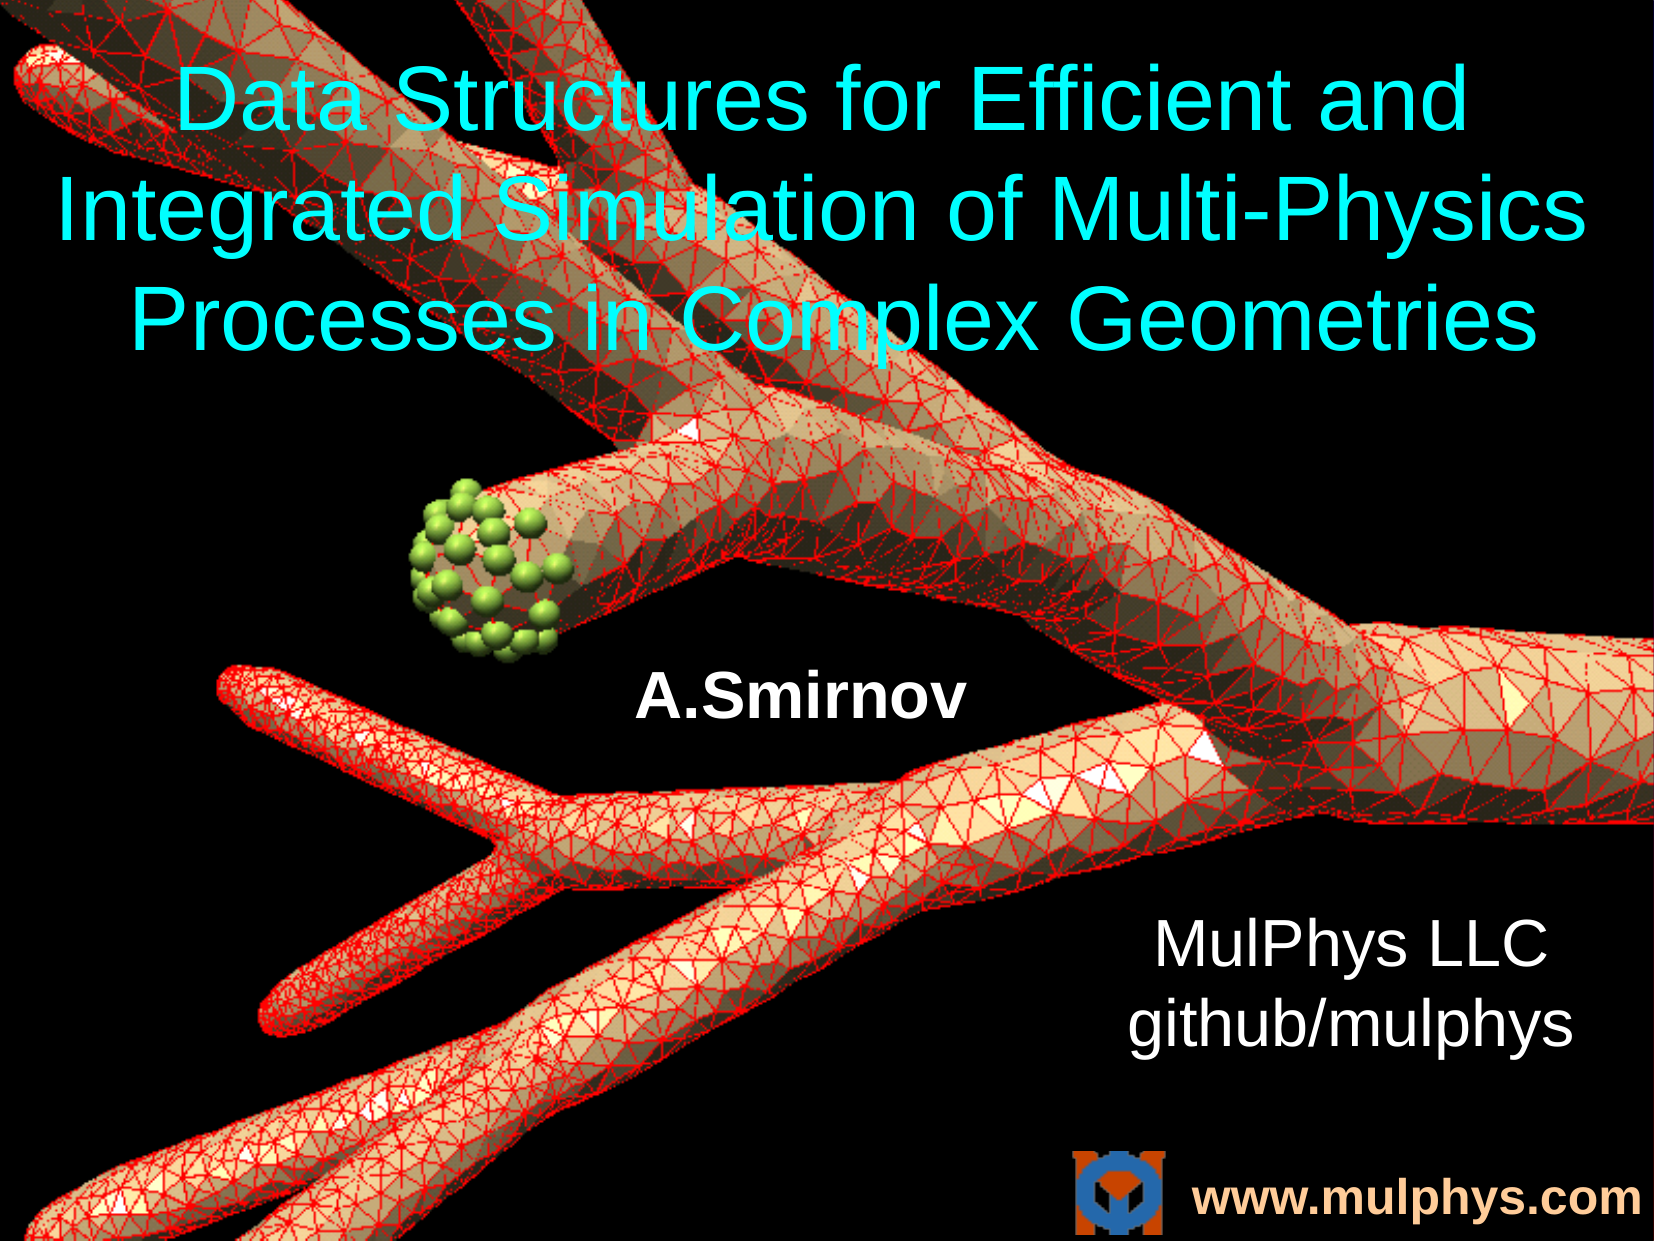

# Data Structures for Efficient and Integrated Simulation of Multi-Physics Processes in Complex Geometries
A.Smirnov
MulPhys LLC
github/mulphys
www.mulphys.com